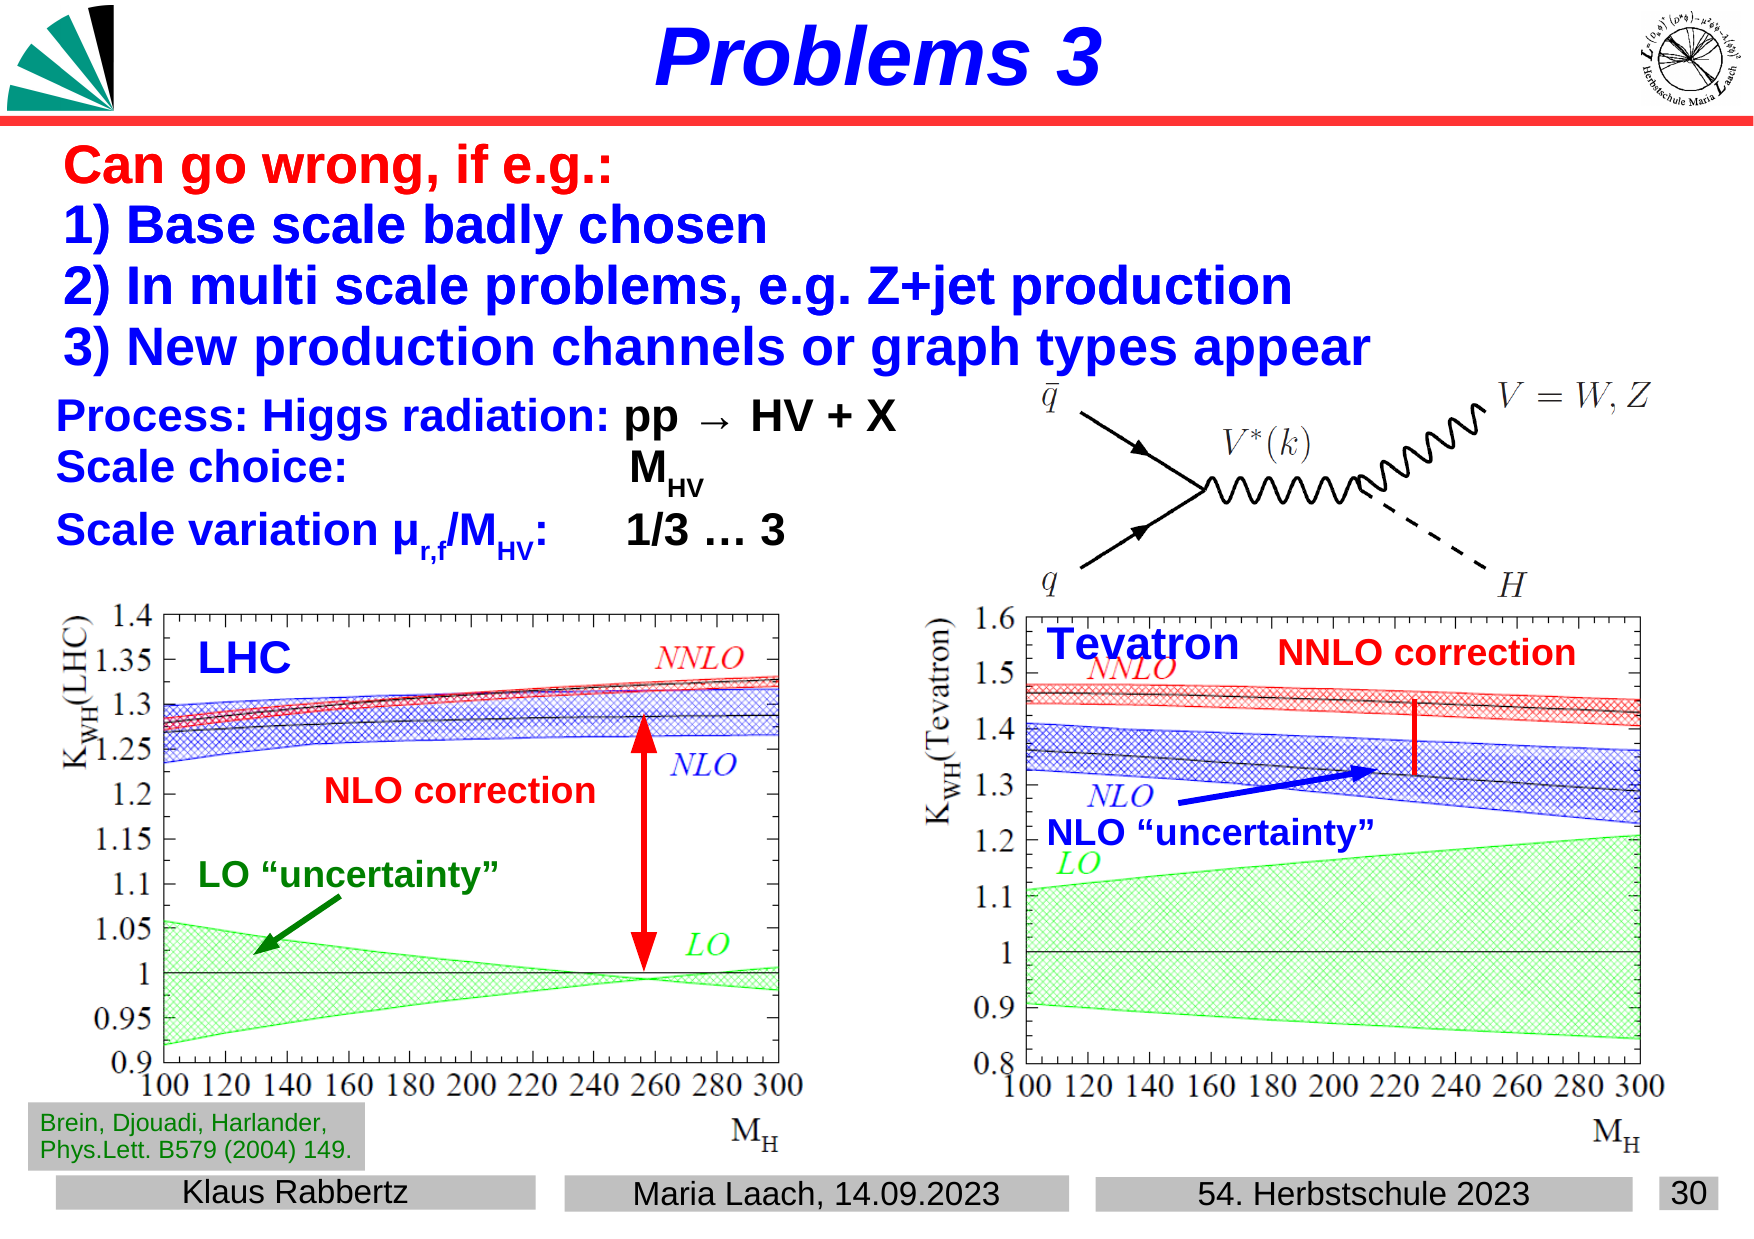

# Problems 3
Can go wrong, if e.g.:
1) Base scale badly chosen
2) In multi scale problems, e.g. Z+jet production
Can go wrong, if e.g.:
1) Base scale badly chosen
2) In multi scale problems, e.g. Z+jet production
3) New production channels or graph types appear
Process: Higgs radiation: pp → HV + X
Scale choice: MHV
Scale variation μr,f/MHV: 1/3 … 3
Tevatron
LHC
NNLO correction
NLO correction
NLO “uncertainty”
LO “uncertainty”
Brein, Djouadi, Harlander,
Phys.Lett. B579 (2004) 149.